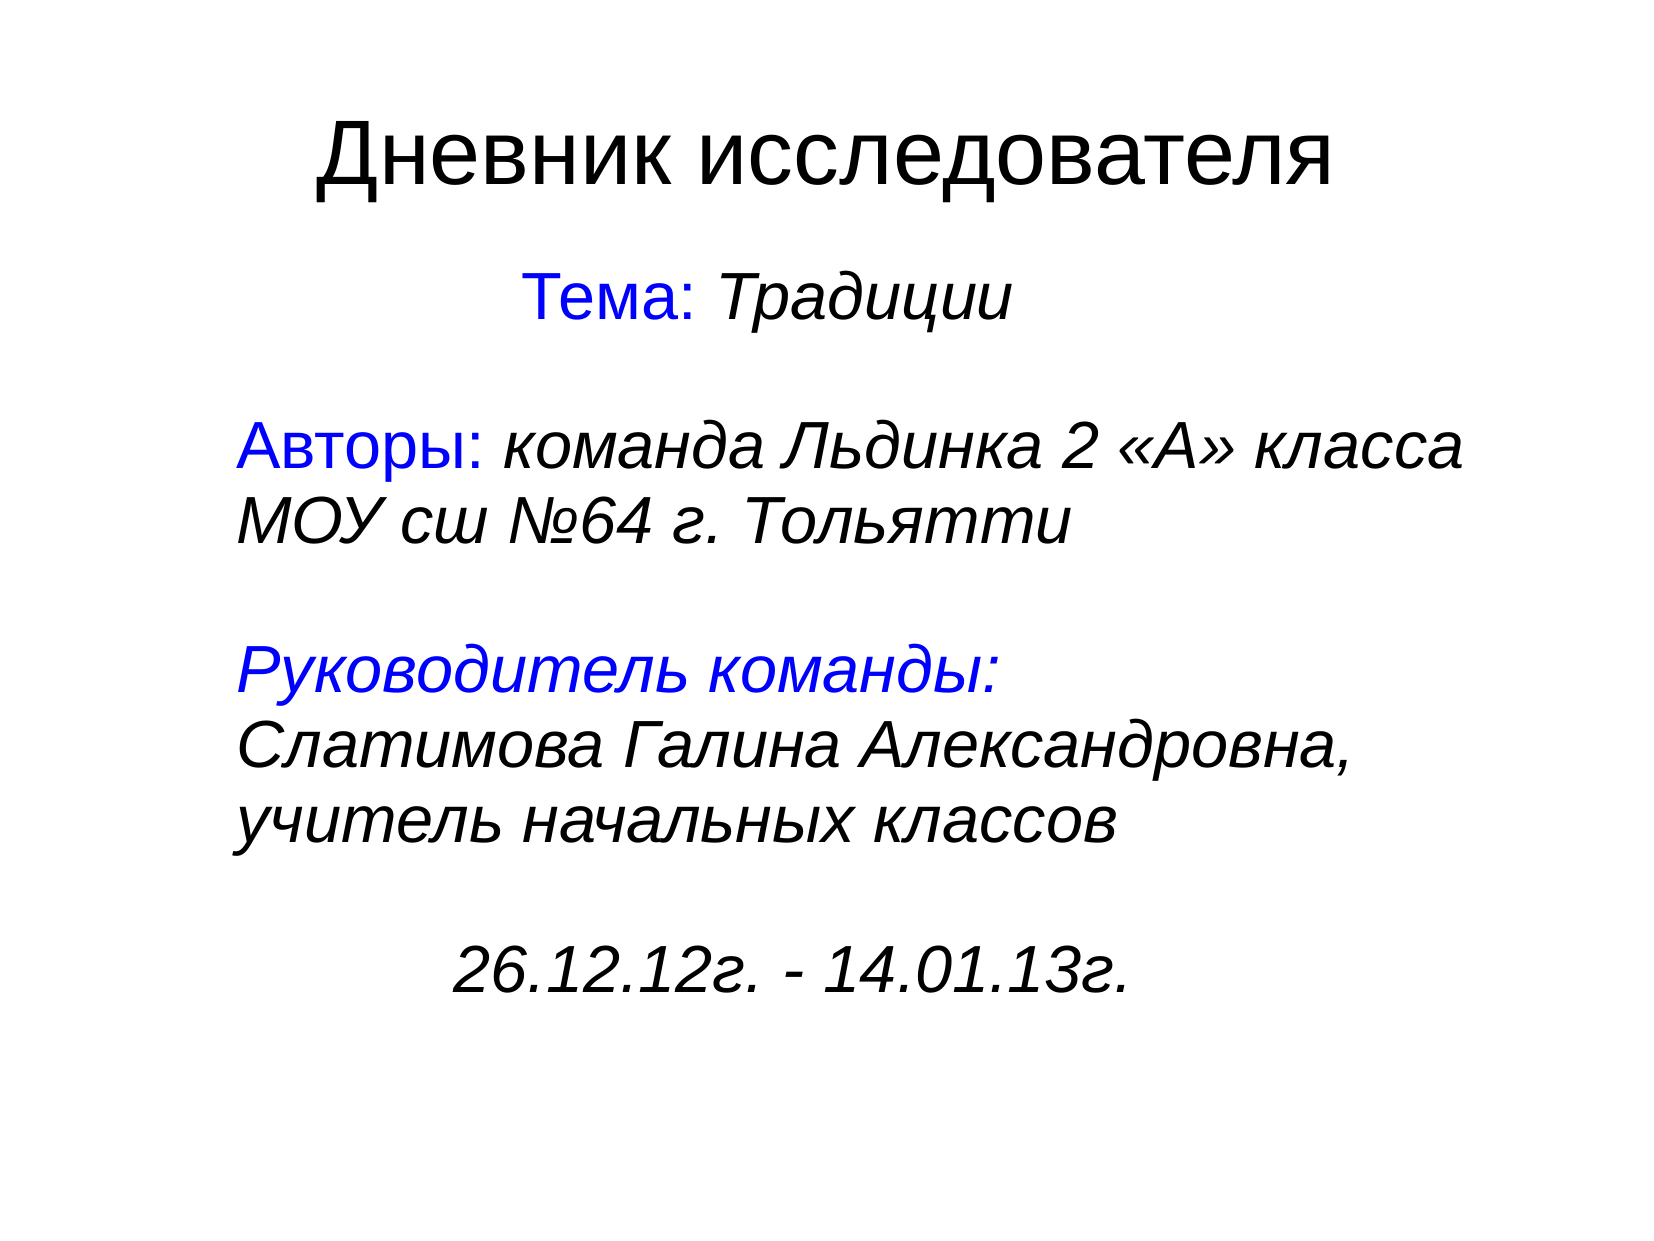

# Дневник исследователя
Тема: Традиции
Авторы: команда Льдинка 2 «А» класса МОУ сш №64 г. Тольятти
Руководитель команды:
Слатимова Галина Александровна, учитель начальных классов
26.12.12г. - 14.01.13г.